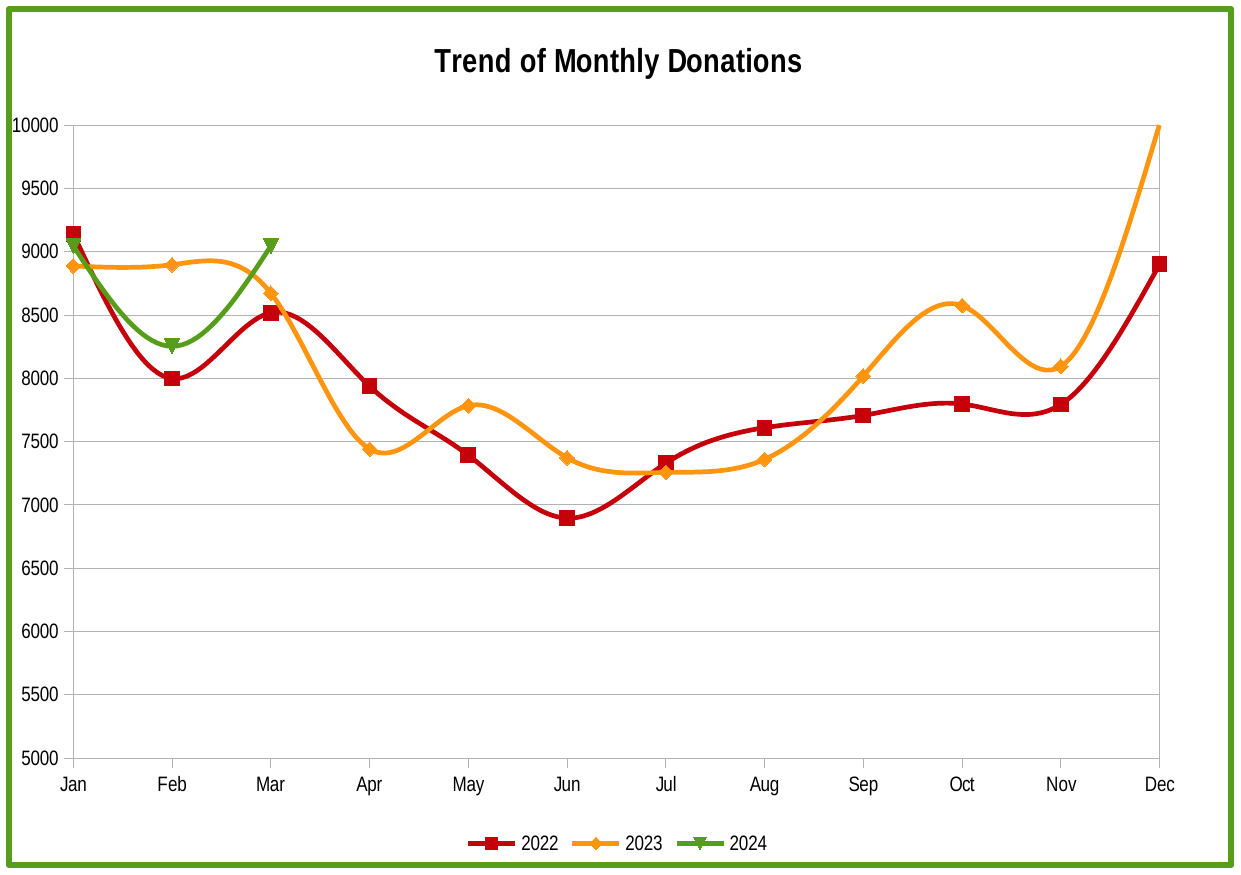

### Chart: Trend of Monthly Donations
| Category | 2022 | 2023 | 2024 |
|---|---|---|---|
| Jan | 9141.0 | 8887.0 | 9045.0 |
| Feb | 7998.0 | 8897.0 | 8253.0 |
| Mar | 8518.0 | 8672.0 | 9044.0 |
| Apr | 7938.0 | 7441.0 | None |
| May | 7392.0 | 7784.0 | None |
| Jun | 6895.0 | 7372.0 | None |
| Jul | 7329.0 | 7256.0 | None |
| Aug | 7610.0 | 7359.0 | None |
| Sep | 7707.0 | 8018.0 | None |
| Oct | 7797.0 | 8574.0 | None |
| Nov | 7794.0 | 8094.0 | None |
| Dec | 8900.0 | 10007.0 | None |